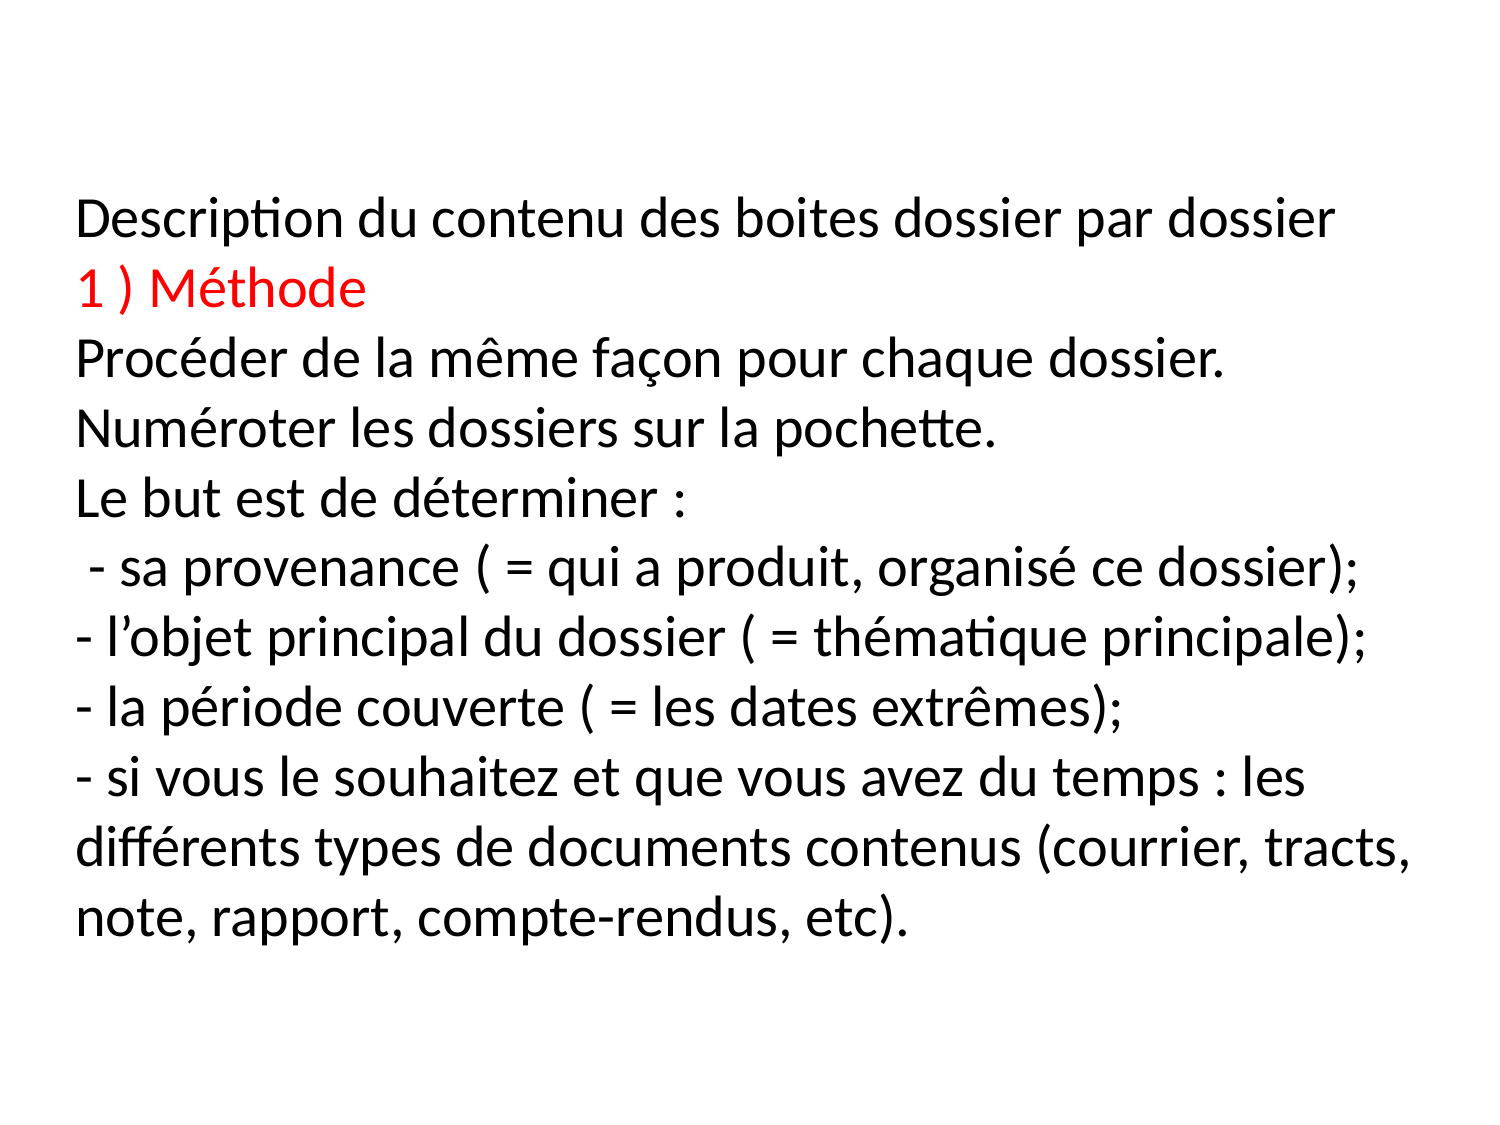

# Description du contenu des boites dossier par dossier 1 ) Méthode Procéder de la même façon pour chaque dossier. Numéroter les dossiers sur la pochette. Le but est de déterminer : - sa provenance ( = qui a produit, organisé ce dossier); - l’objet principal du dossier ( = thématique principale); - la période couverte ( = les dates extrêmes); - si vous le souhaitez et que vous avez du temps : les différents types de documents contenus (courrier, tracts, note, rapport, compte-rendus, etc).